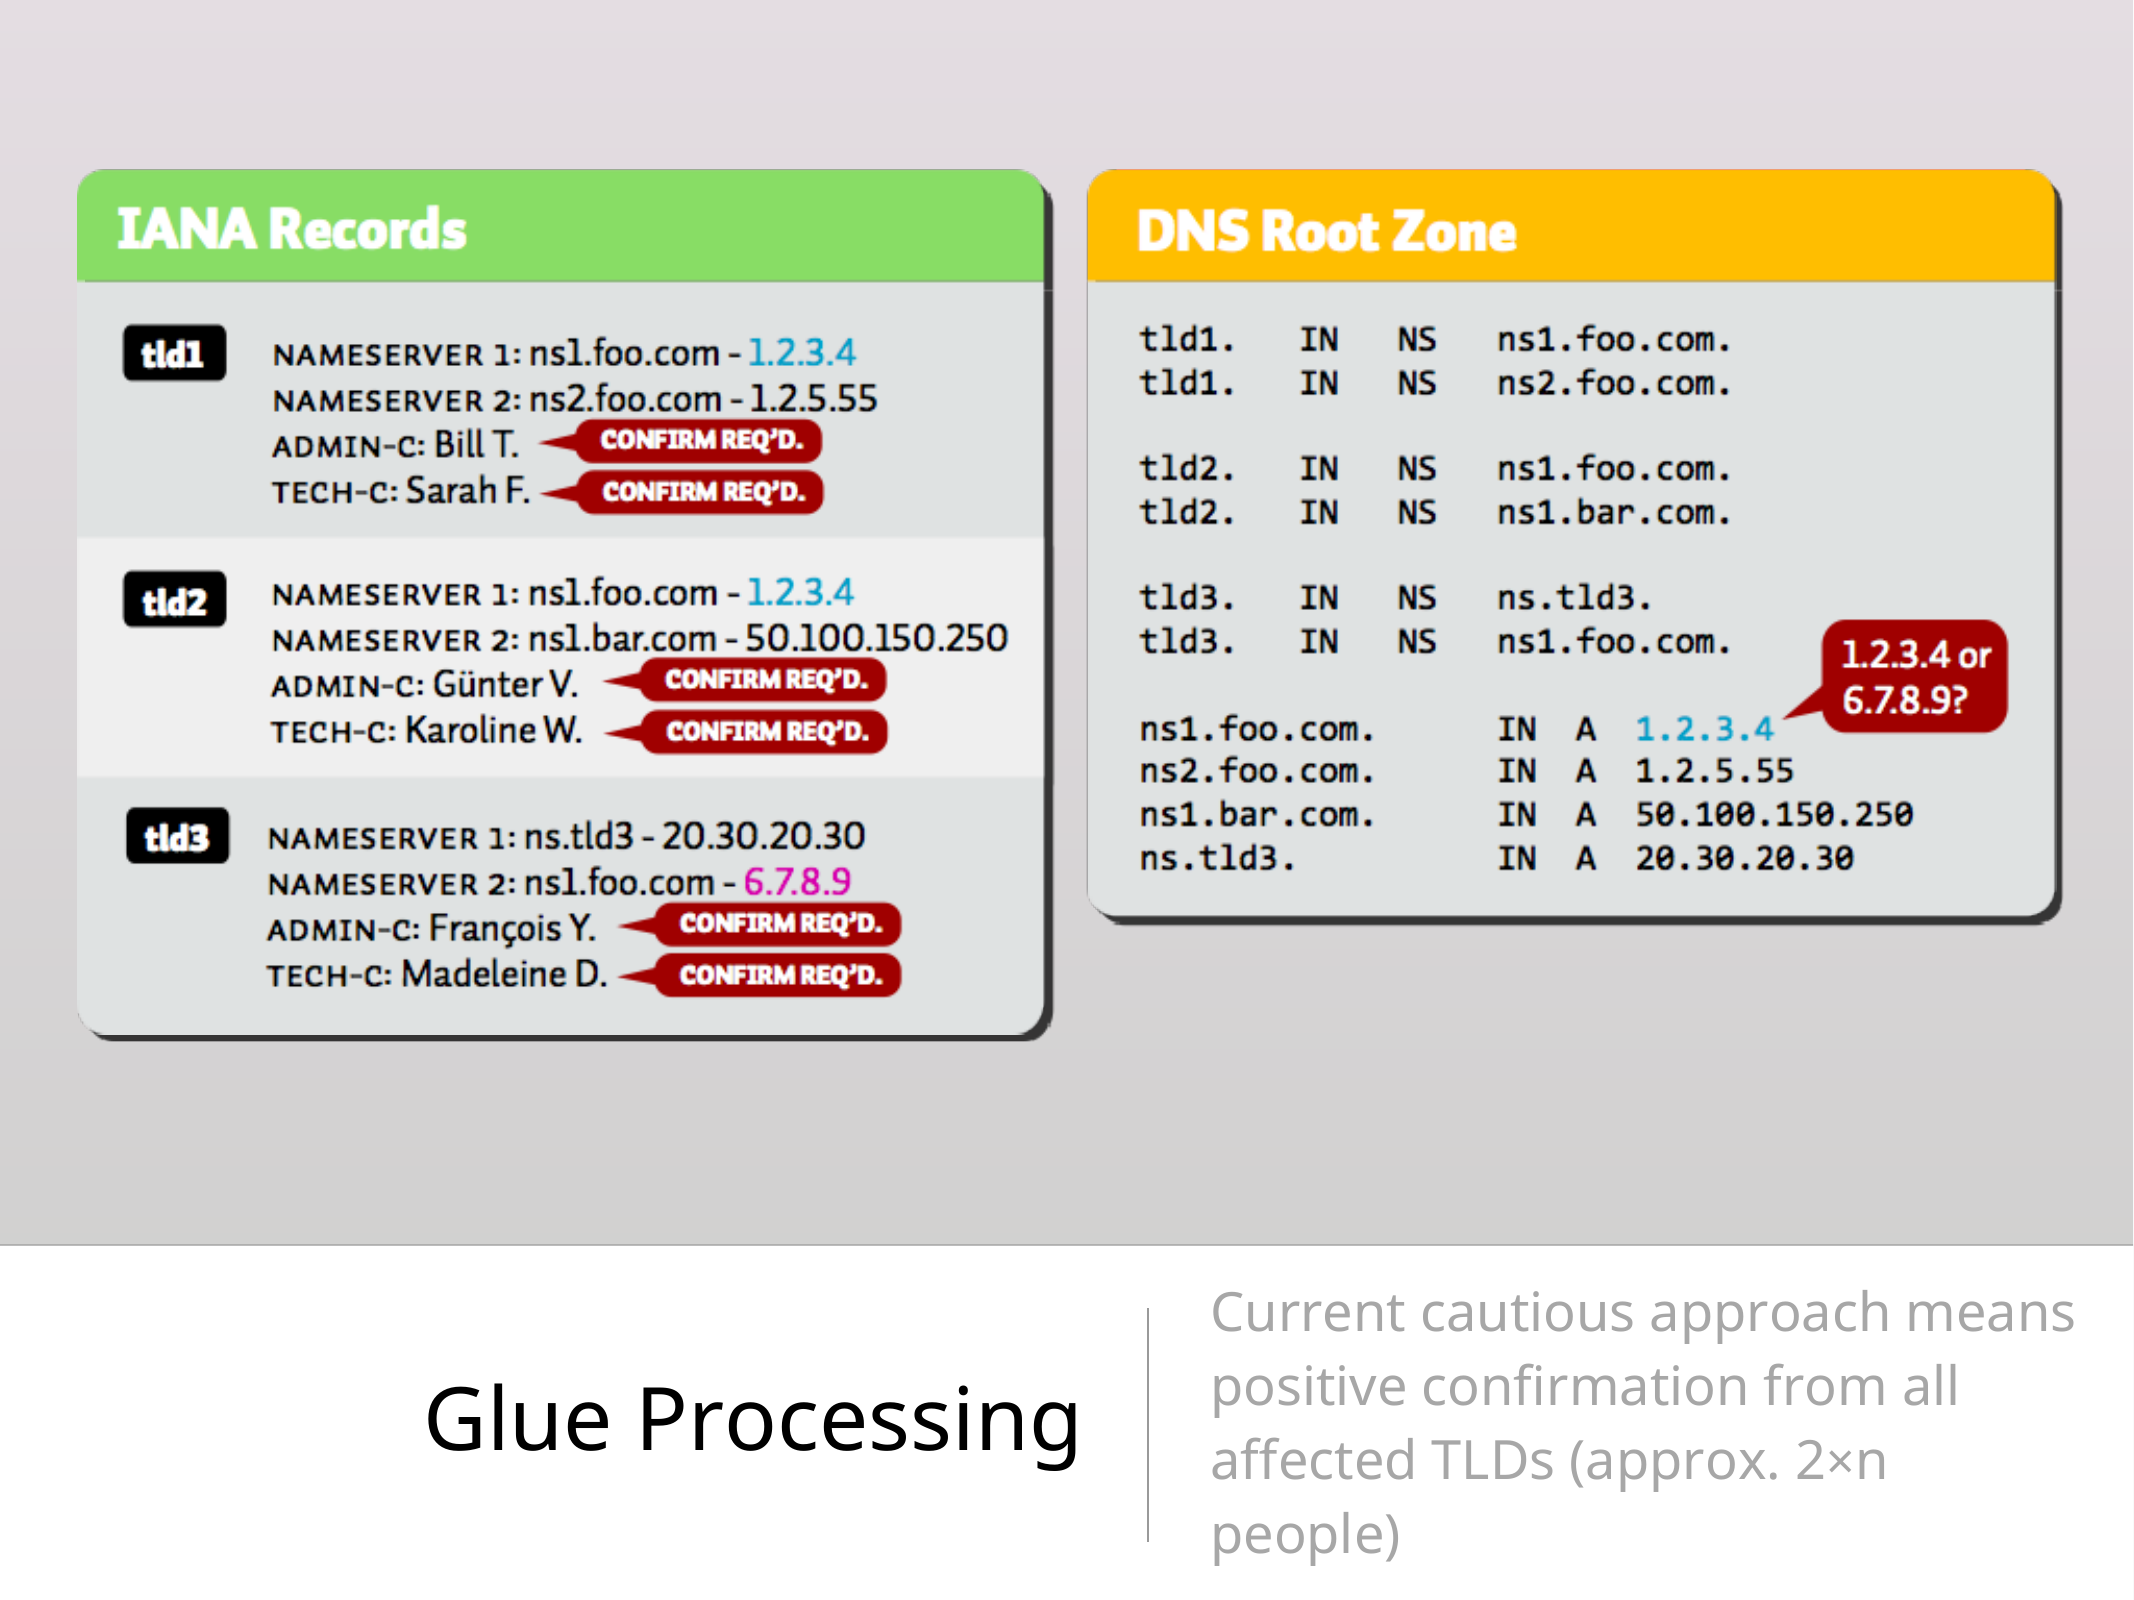

Current cautious approach means positive confirmation from all affected TLDs (approx. 2×n people)
# Glue Processing